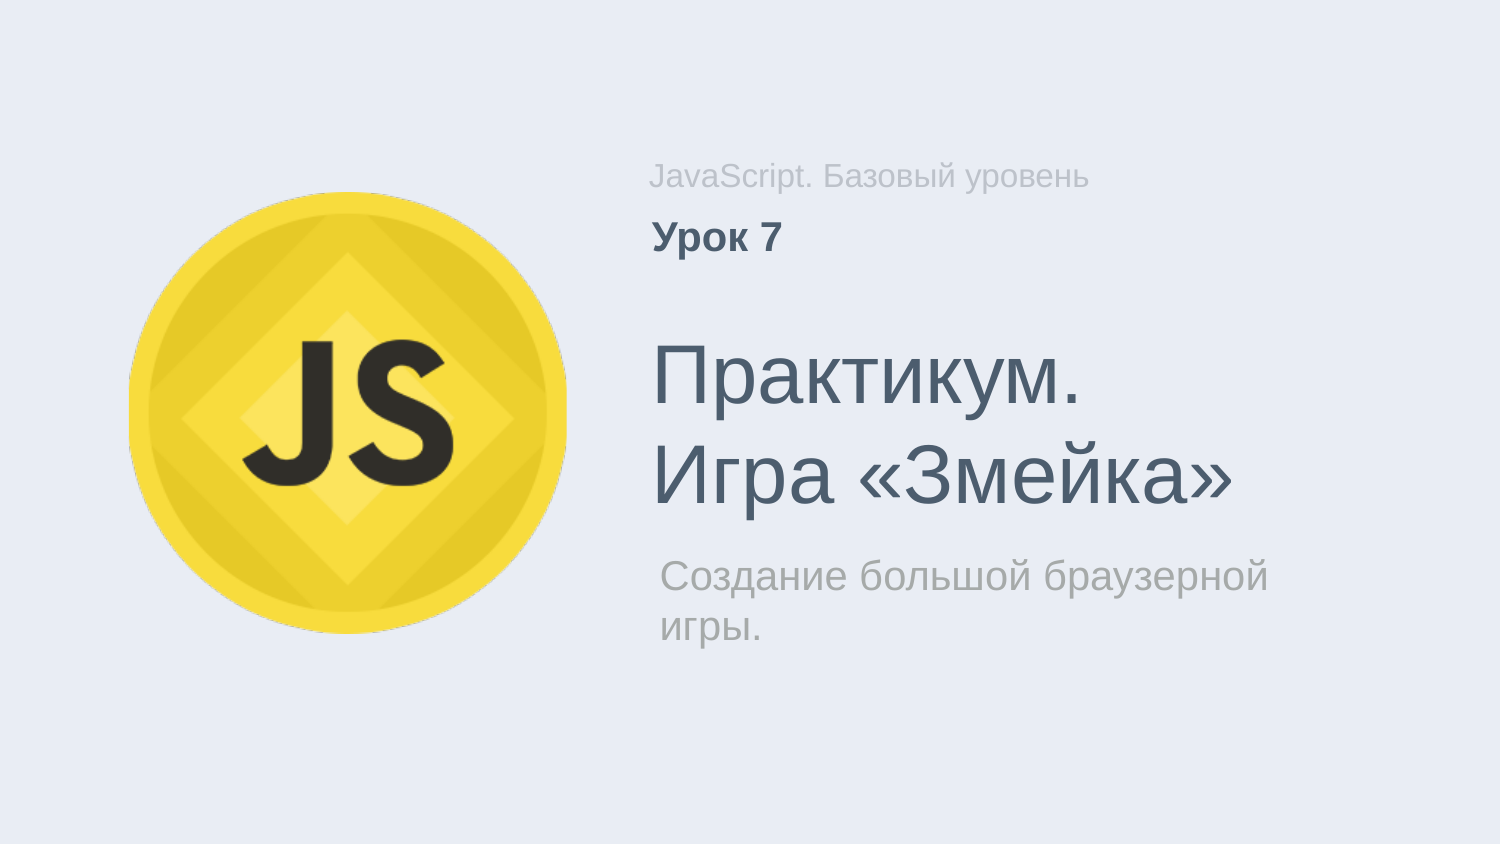

# JavaScript. Базовый уровень
Урок 7
Практикум.
Игра «Змейка»
Создание большой браузерной игры.